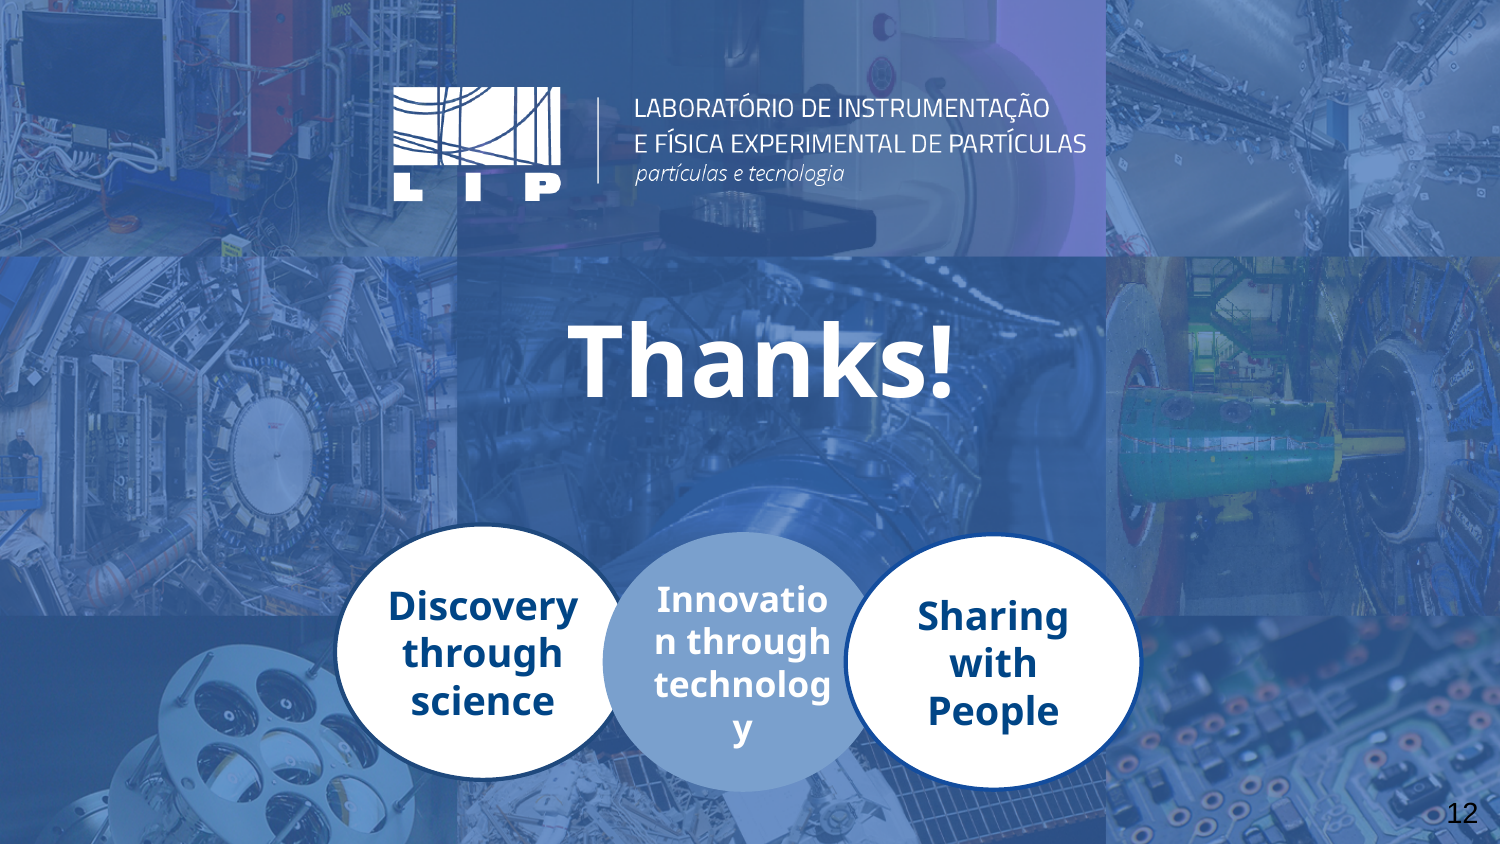

Thanks!
Discovery through science
Innovation through technology
Sharing with People